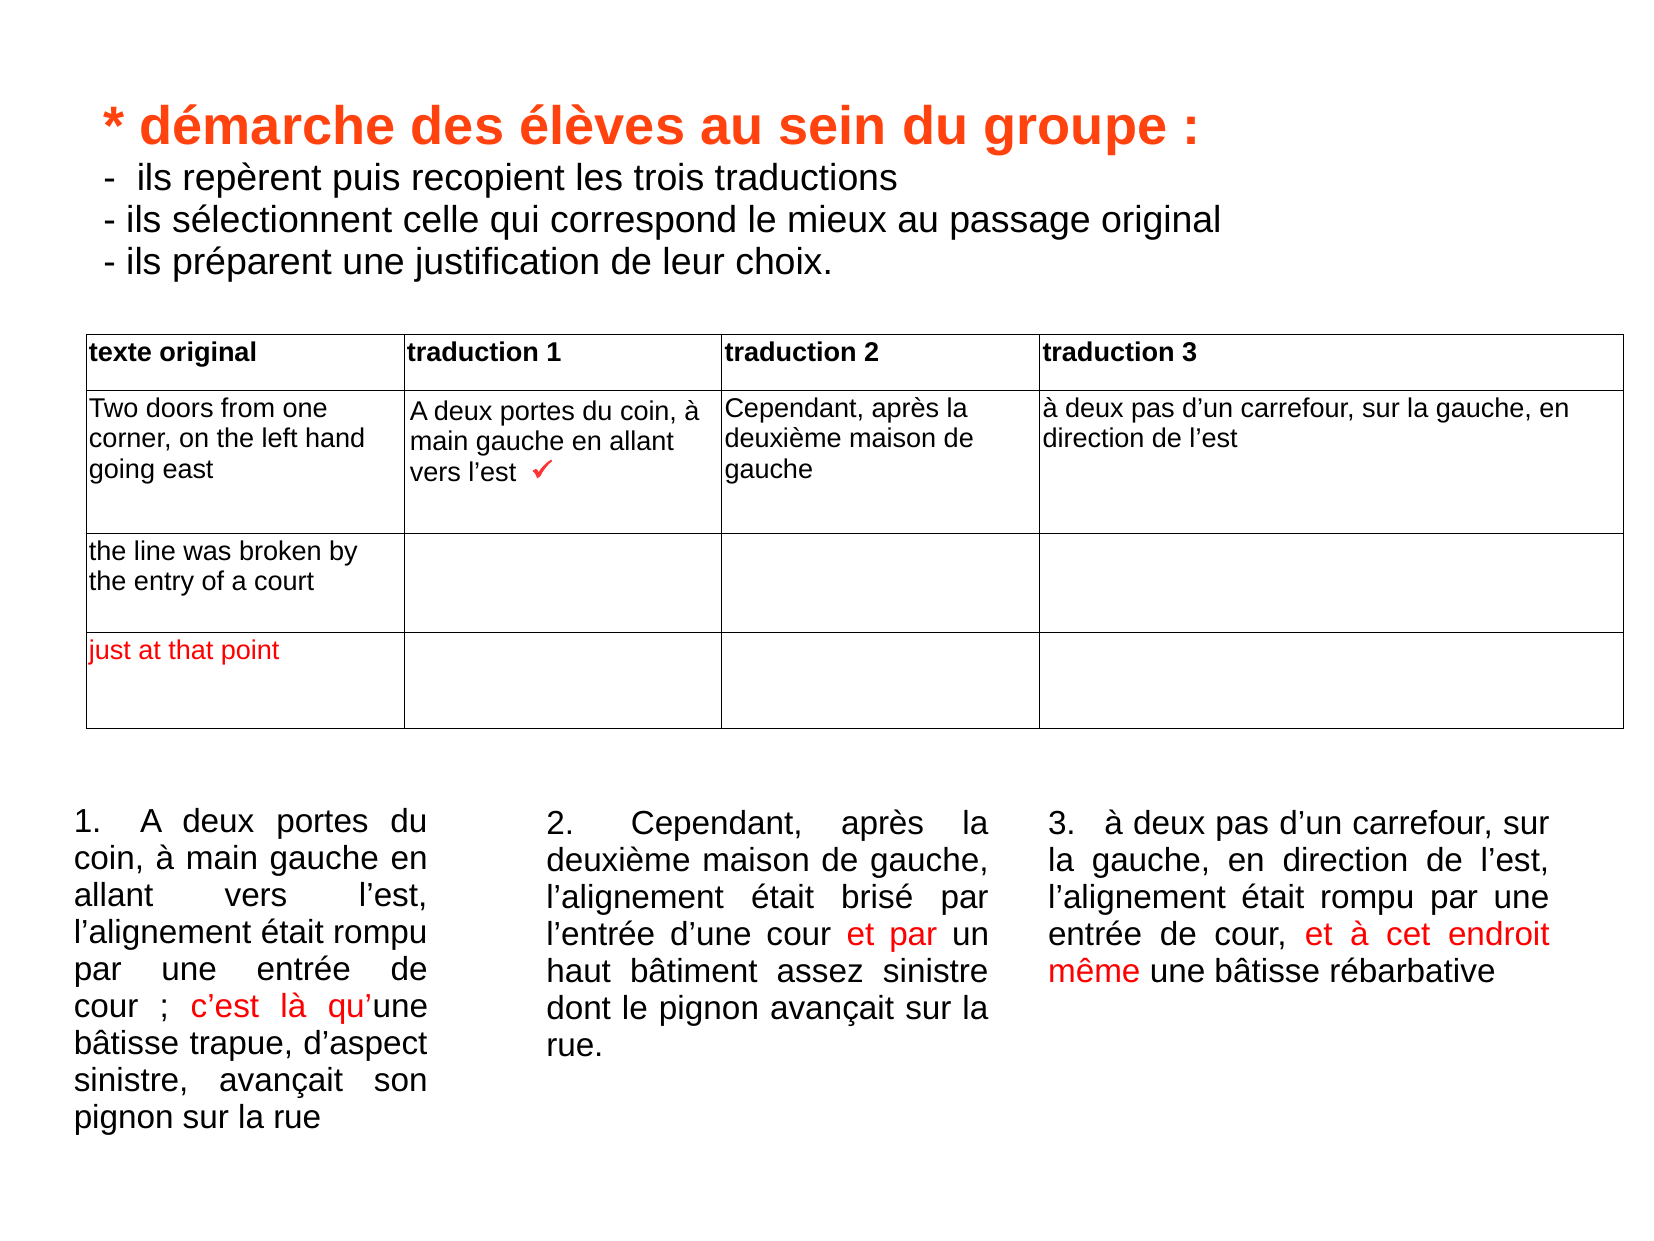

* démarche des élèves au sein du groupe :
- ils repèrent puis recopient les trois traductions
- ils sélectionnent celle qui correspond le mieux au passage original
- ils préparent une justification de leur choix.
| texte original | traduction 1 | traduction 2 | traduction 3 |
| --- | --- | --- | --- |
| Two doors from one corner, on the left hand going east | A deux portes du coin, à main gauche en allant vers l’est  | Cependant, après la deuxième maison de gauche | à deux pas d’un carrefour, sur la gauche, en direction de l’est |
| the line was broken by the entry of a court | | | |
| just at that point | | | |
1.   A deux portes du coin, à main gauche en allant vers l’est, l’alignement était rompu par une entrée de cour ; c’est là qu’une bâtisse trapue, d’aspect sinistre, avançait son pignon sur la rue
2.   Cependant, après la deuxième maison de gauche, l’alignement était brisé par l’entrée d’une cour et par un haut bâtiment assez sinistre dont le pignon avançait sur la rue.
3.   à deux pas d’un carrefour, sur la gauche, en direction de l’est, l’alignement était rompu par une entrée de cour, et à cet endroit même une bâtisse rébarbative